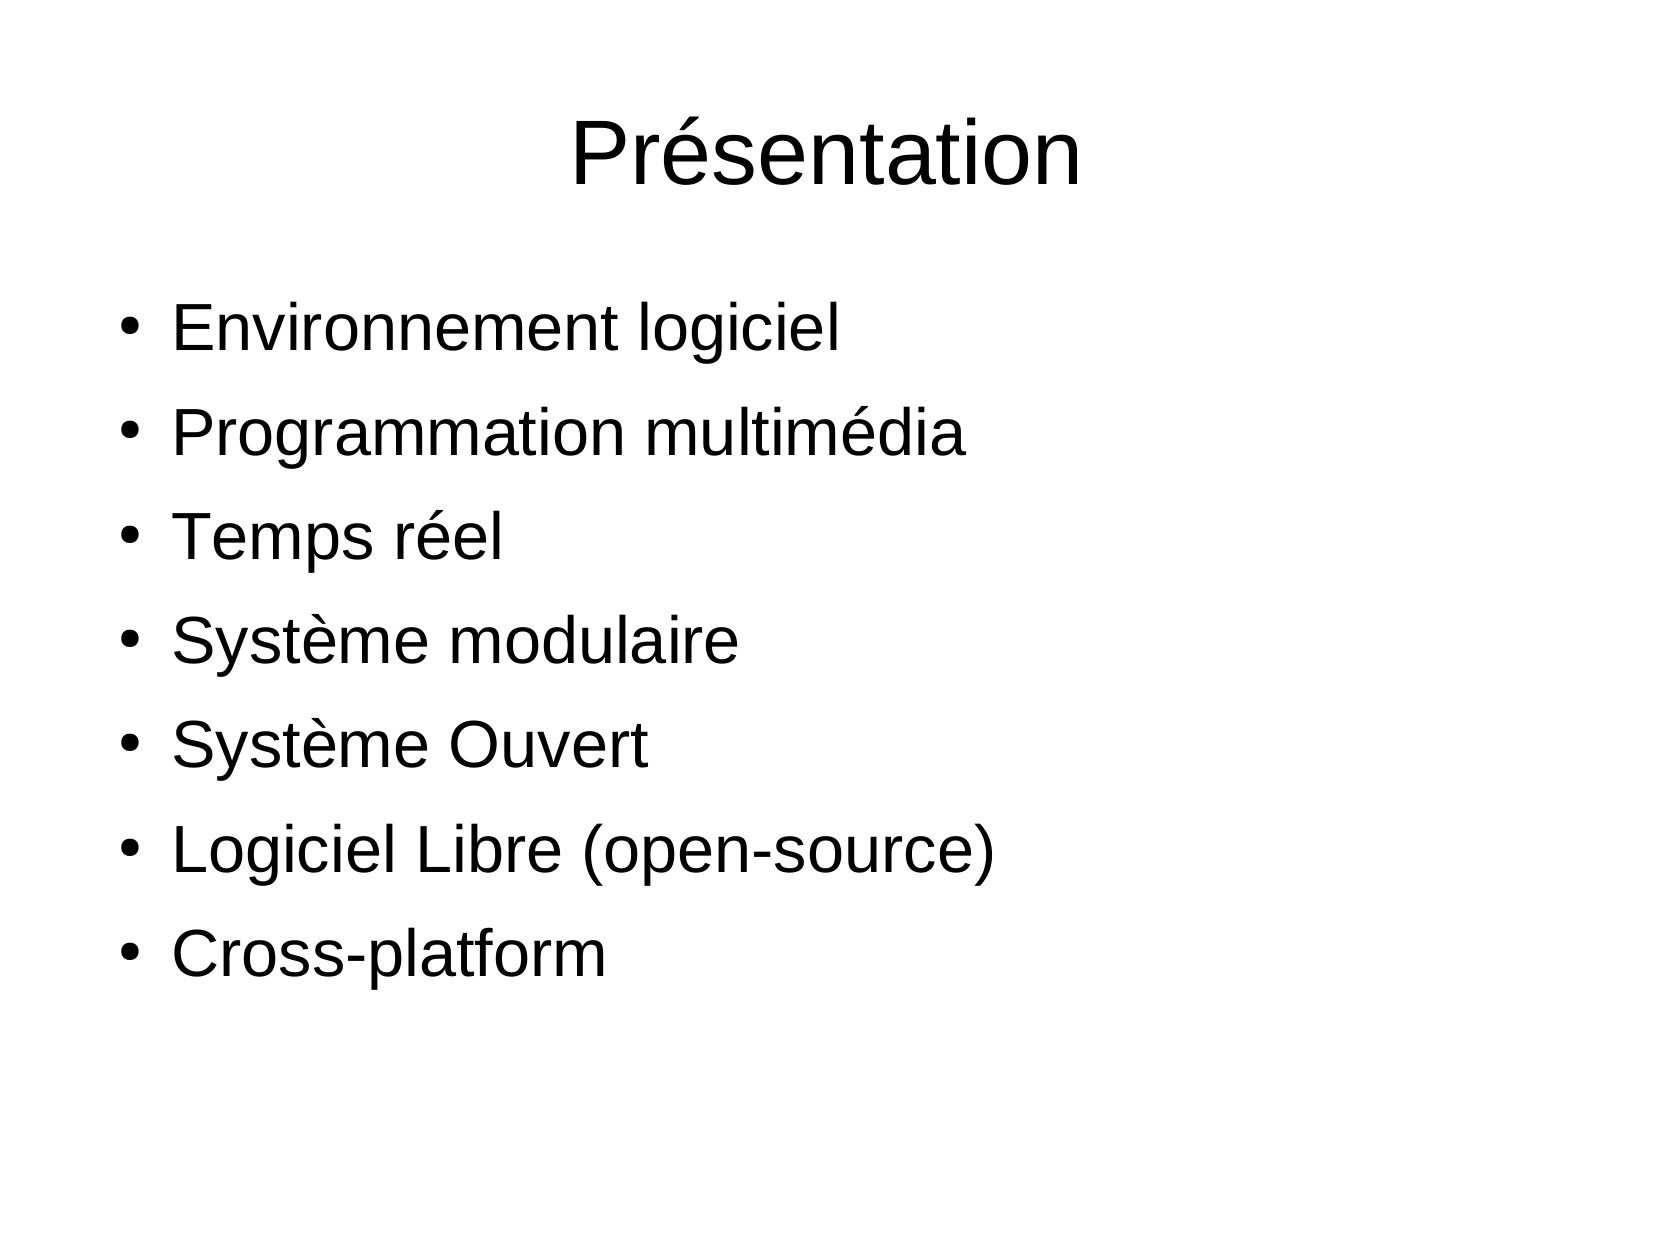

# Présentation
Environnement logiciel
Programmation multimédia
Temps réel
Système modulaire
Système Ouvert
Logiciel Libre (open-source)
Cross-platform